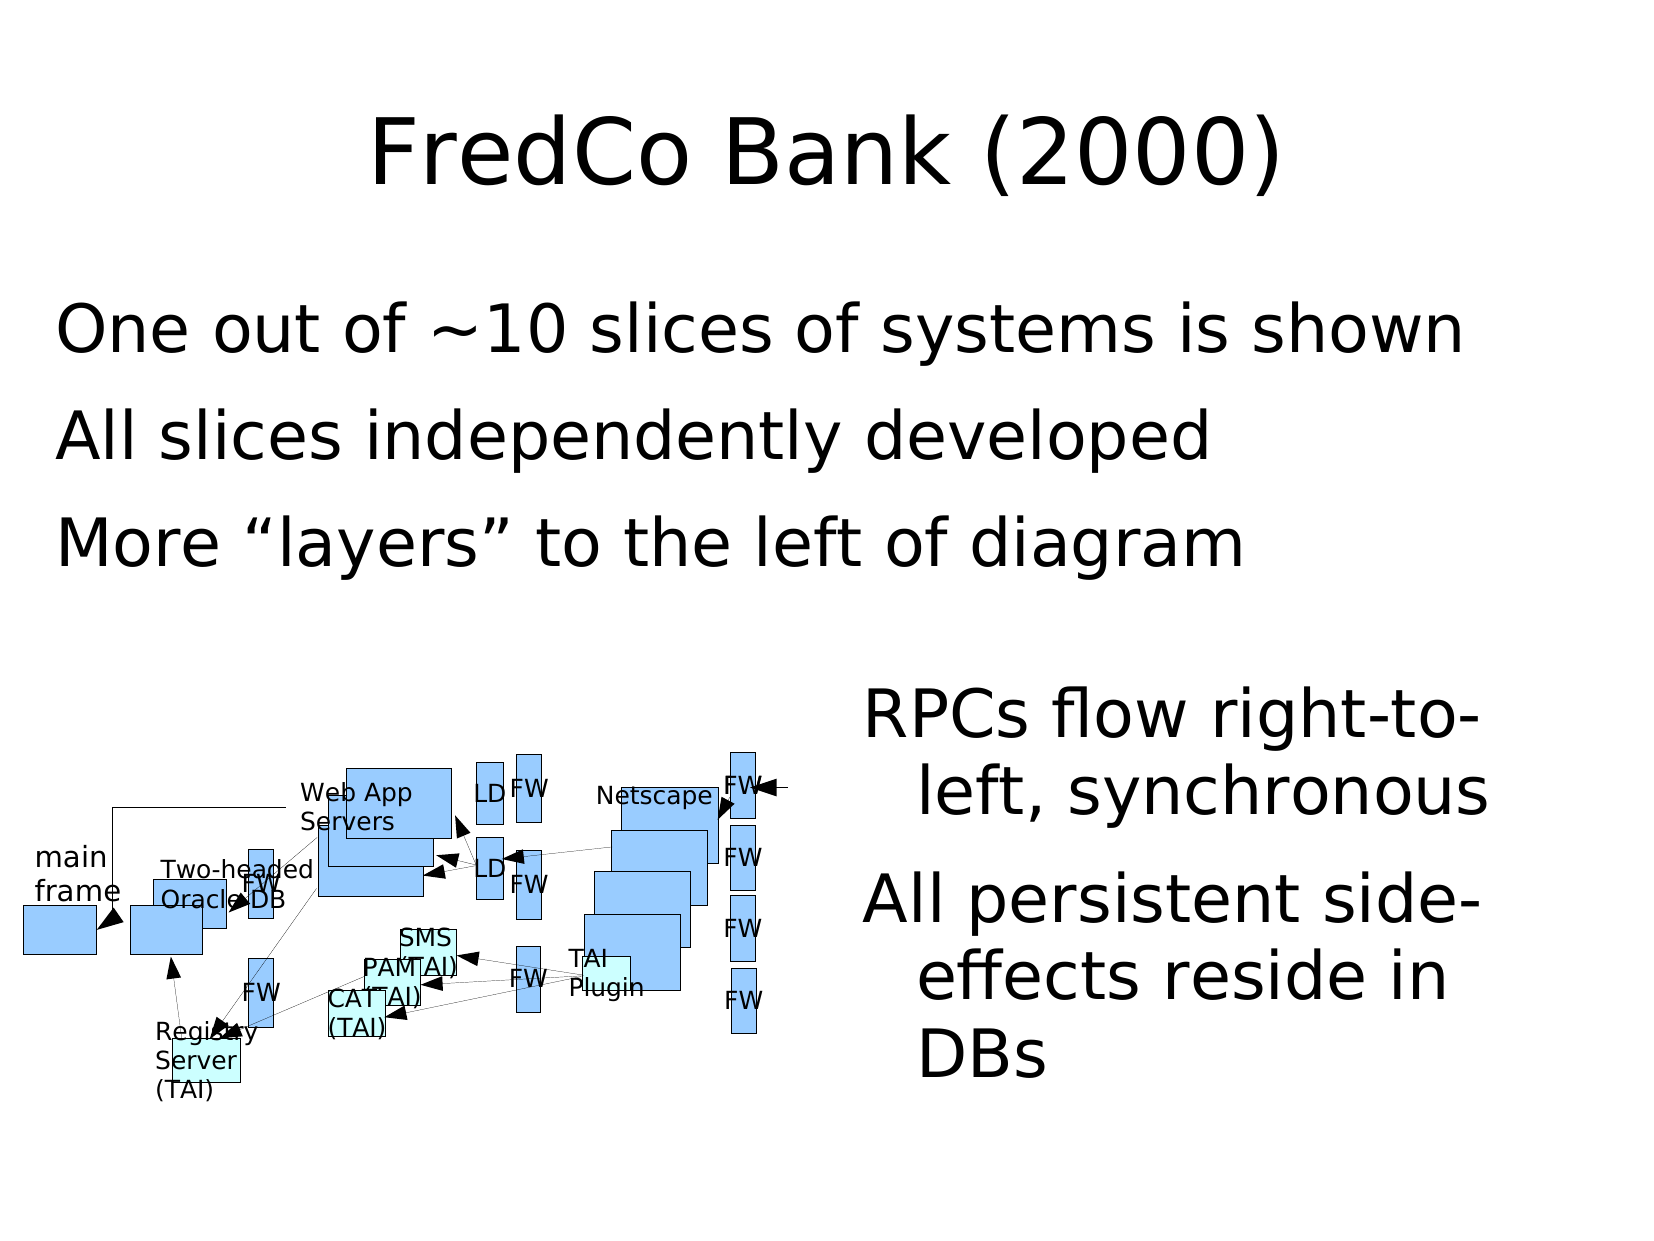

# FredCo Bank (2000)
One out of ~10 slices of systems is shown
All slices independently developed
More “layers” to the left of diagram
RPCs flow right-to-left, synchronous
All persistent side-effects reside in DBs
FW
FW
FW
LD
Web App
Servers
Netscape
FW
LD
Two-headed
Oracle DB
FW
FW
FW
SMS
(TAI)
FW
TAI
Plugin
FW
PAM
(TAI)
FW
CAT
(TAI)
Registry
Server
(TAI)
main
frame